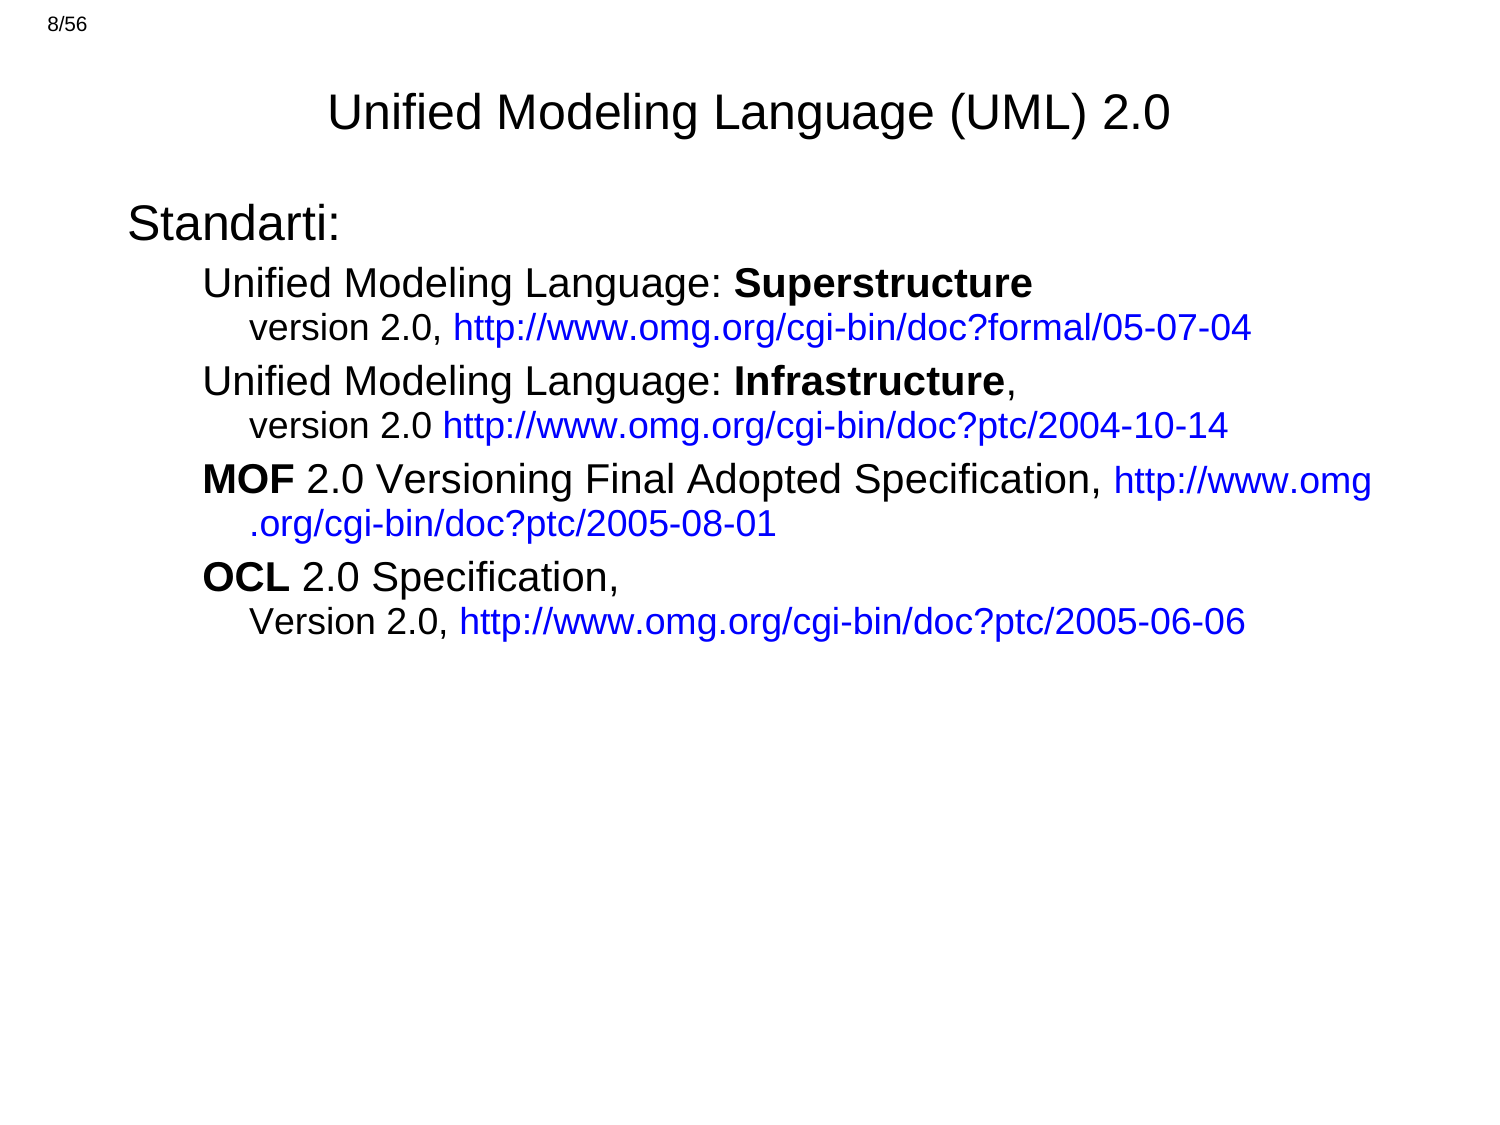

8
# Unified Modeling Language (UML) 2.0
Standarti:
Unified Modeling Language: Superstructure
version 2.0, http://www.omg.org/cgi-bin/doc?formal/05-07-04
Unified Modeling Language: Infrastructure,
version 2.0 http://www.omg.org/cgi-bin/doc?ptc/2004-10-14
MOF 2.0 Versioning Final Adopted Specification, http://www.omg.org/cgi-bin/doc?ptc/2005-08-01
OCL 2.0 Specification,
Version 2.0, http://www.omg.org/cgi-bin/doc?ptc/2005-06-06